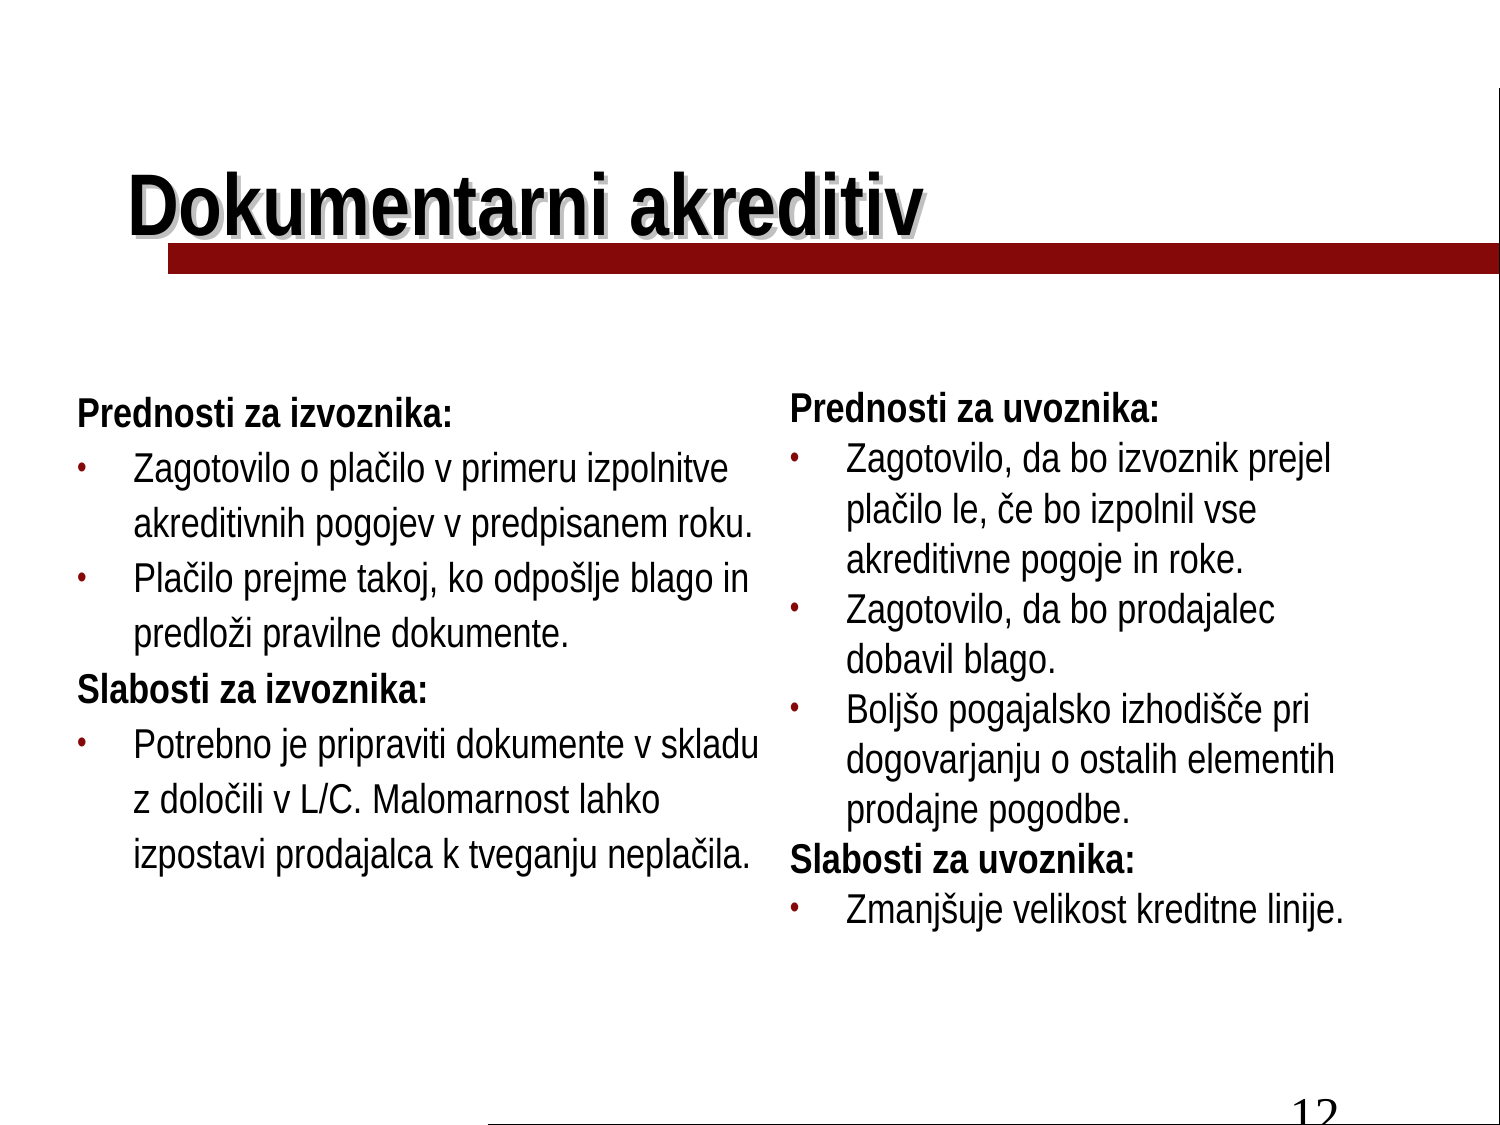

# Dokumentarni akreditiv
Prednosti za izvoznika:
Zagotovilo o plačilo v primeru izpolnitve akreditivnih pogojev v predpisanem roku.
Plačilo prejme takoj, ko odpošlje blago in predloži pravilne dokumente.
Slabosti za izvoznika:
Potrebno je pripraviti dokumente v skladu z določili v L/C. Malomarnost lahko izpostavi prodajalca k tveganju neplačila.
Prednosti za uvoznika:
Zagotovilo, da bo izvoznik prejel plačilo le, če bo izpolnil vse akreditivne pogoje in roke.
Zagotovilo, da bo prodajalec dobavil blago.
Boljšo pogajalsko izhodišče pri dogovarjanju o ostalih elementih prodajne pogodbe.
Slabosti za uvoznika:
Zmanjšuje velikost kreditne linije.
12